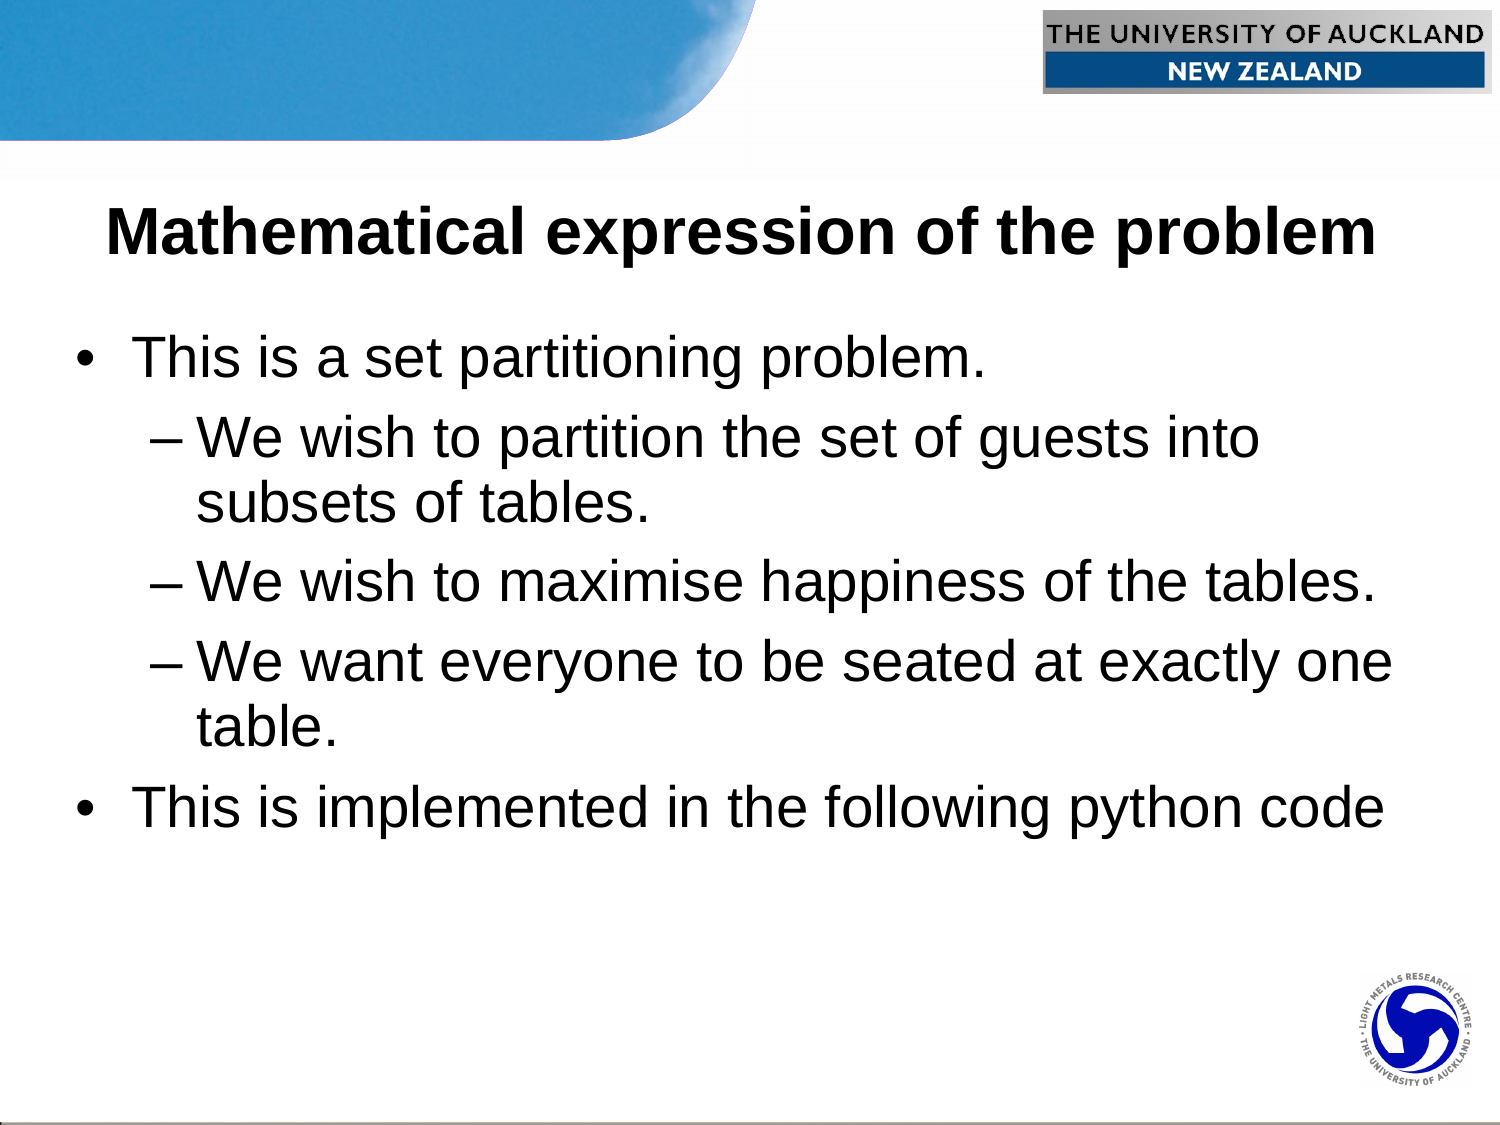

# Mathematical expression of the problem
This is a set partitioning problem.
We wish to partition the set of guests into subsets of tables.
We wish to maximise happiness of the tables.
We want everyone to be seated at exactly one table.
This is implemented in the following python code